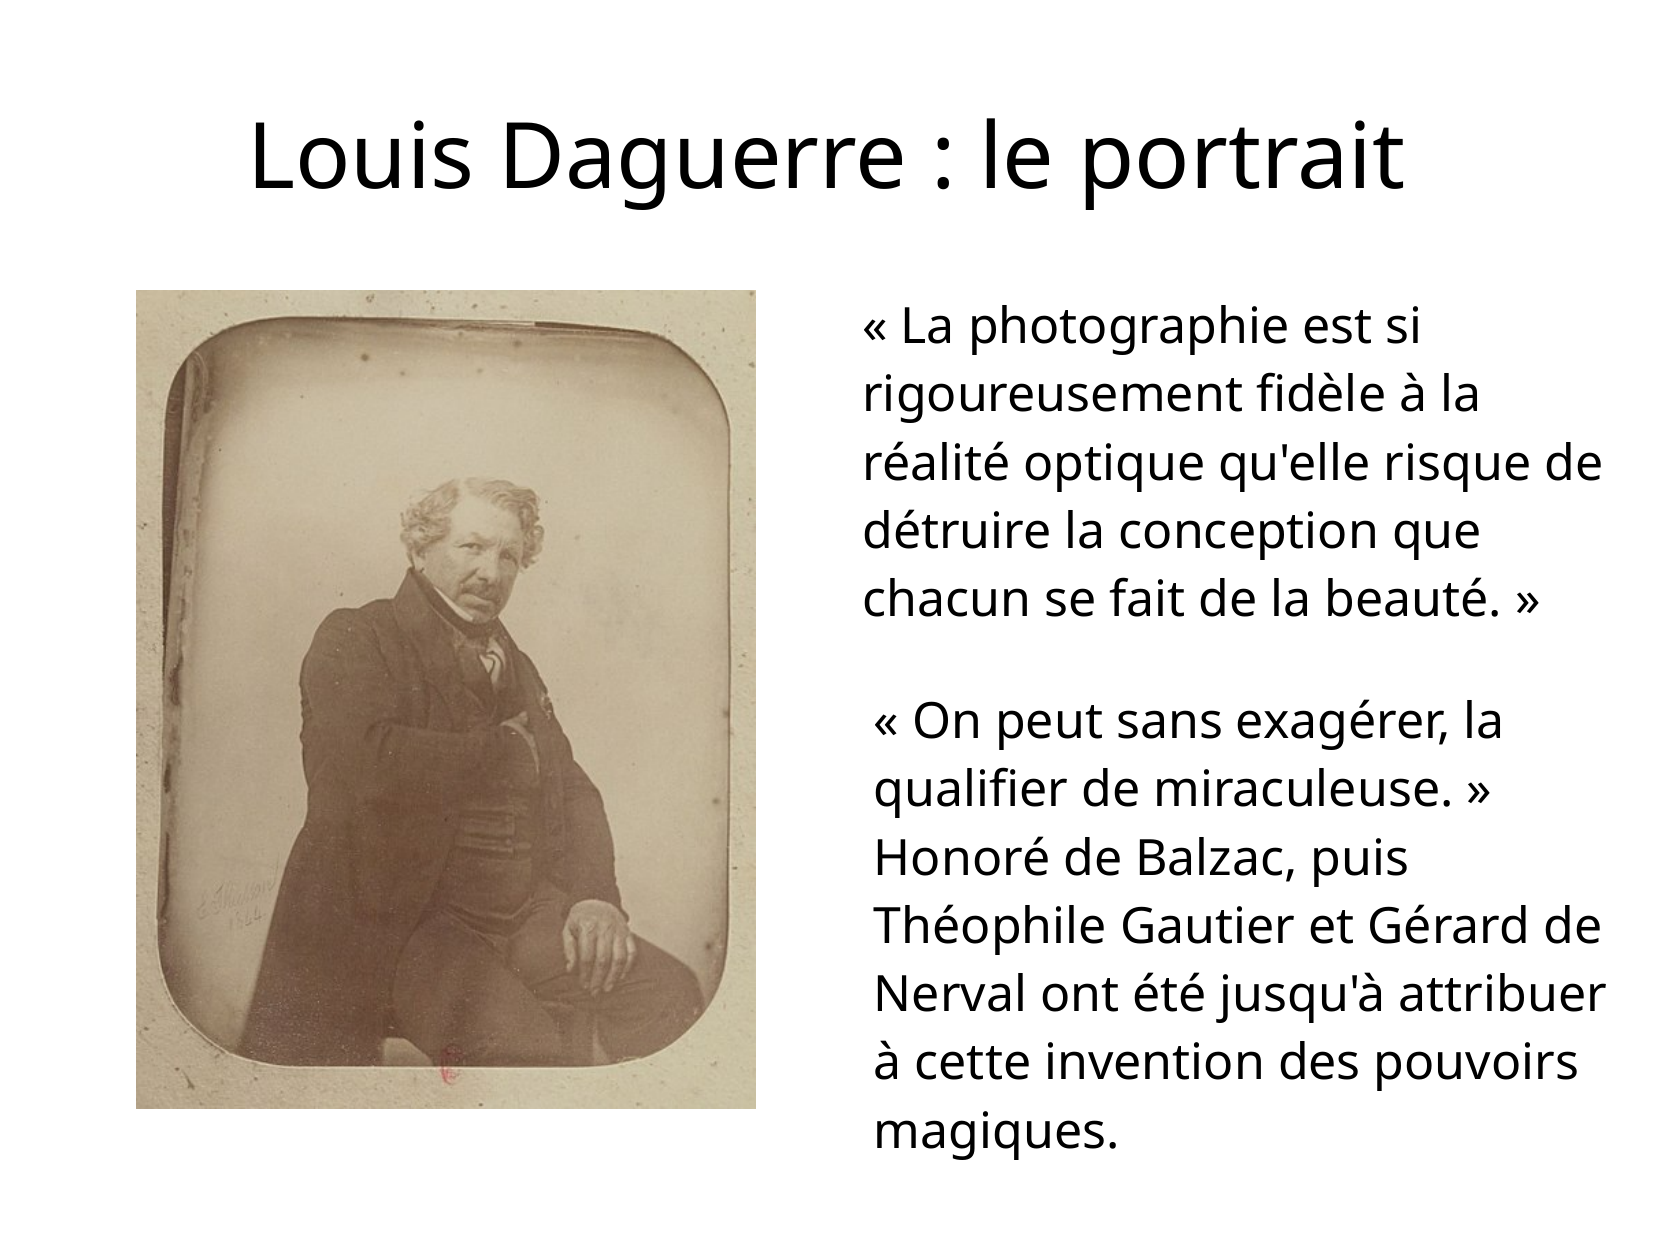

# Louis Daguerre : le portrait
« La photographie est si rigoureusement fidèle à la réalité optique qu'elle risque de détruire la conception que chacun se fait de la beauté. »
« On peut sans exagérer, la qualifier de miraculeuse. » Honoré de Balzac, puis Théophile Gautier et Gérard de Nerval ont été jusqu'à attribuer à cette invention des pouvoirs magiques.